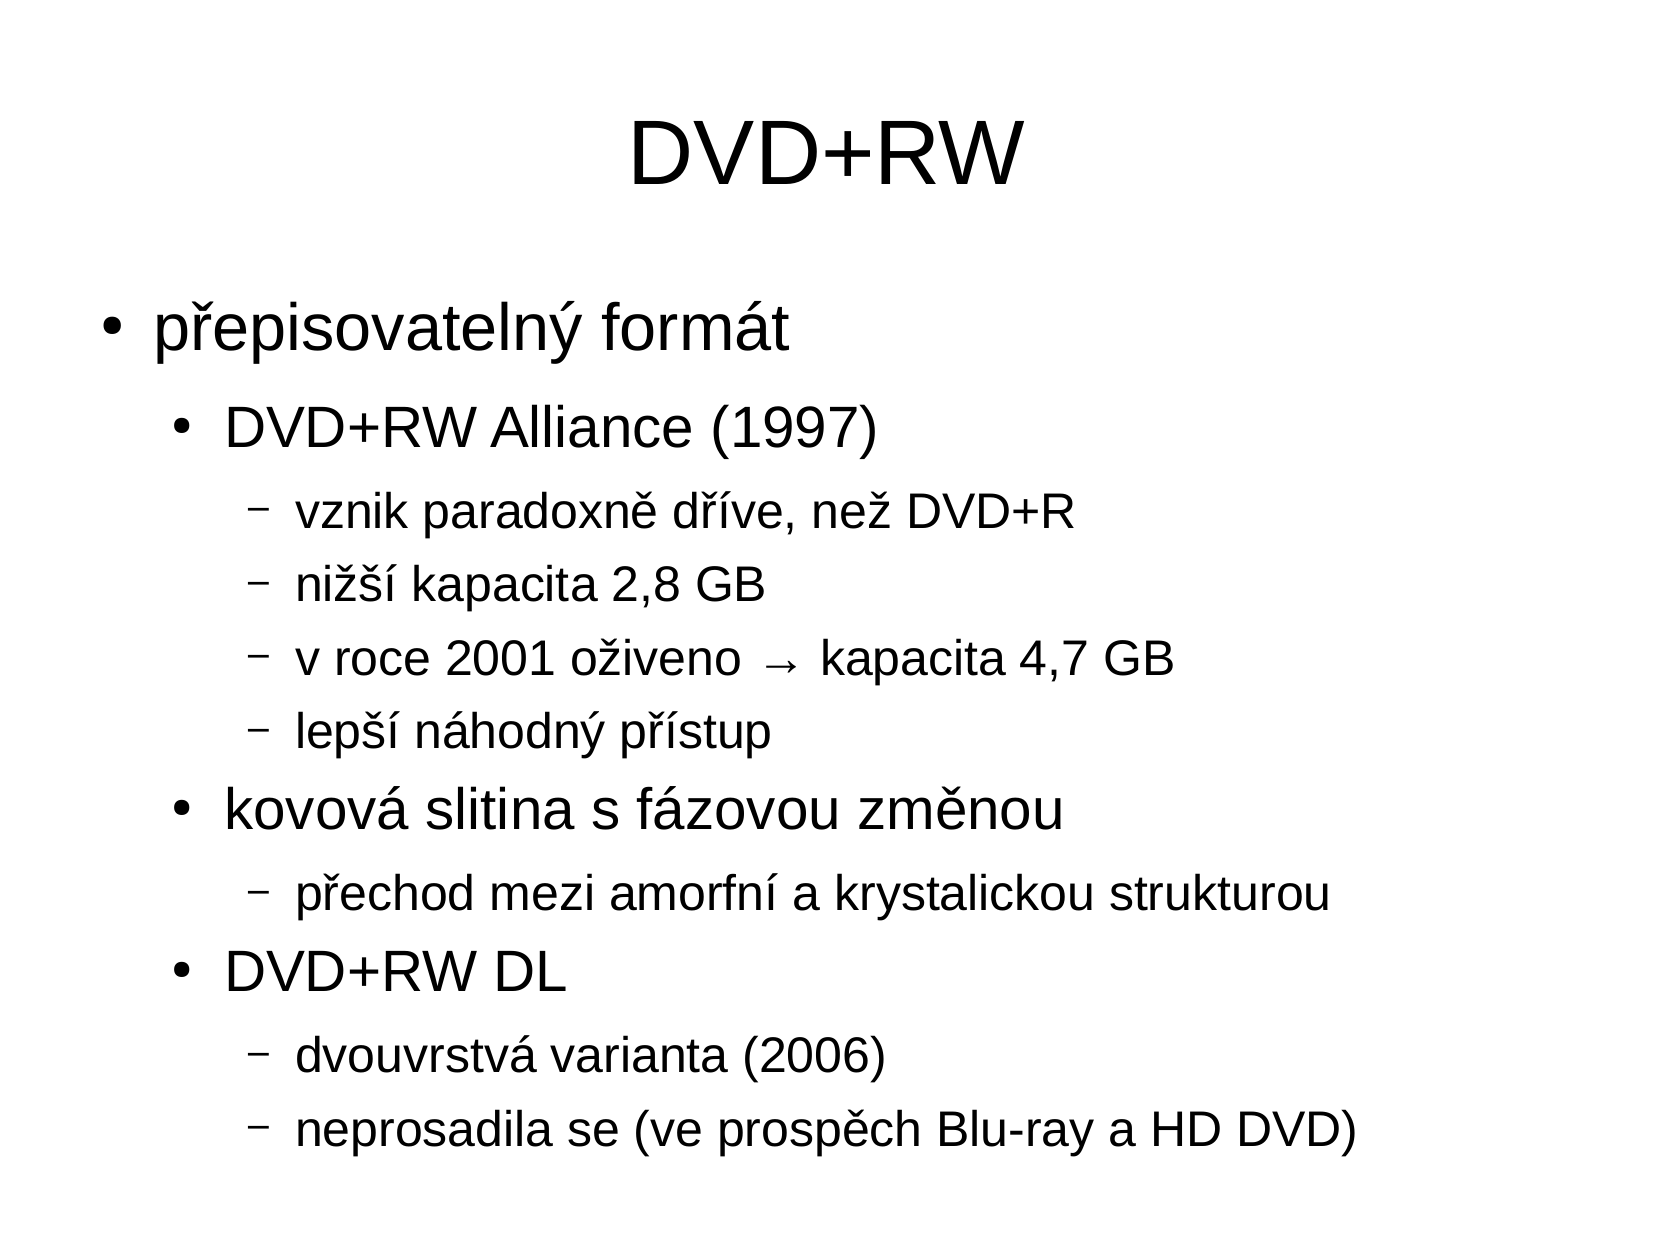

# DVD+RW
přepisovatelný formát
DVD+RW Alliance (1997)
vznik paradoxně dříve, než DVD+R
nižší kapacita 2,8 GB
v roce 2001 oživeno → kapacita 4,7 GB
lepší náhodný přístup
kovová slitina s fázovou změnou
přechod mezi amorfní a krystalickou strukturou
DVD+RW DL
dvouvrstvá varianta (2006)
neprosadila se (ve prospěch Blu-ray a HD DVD)